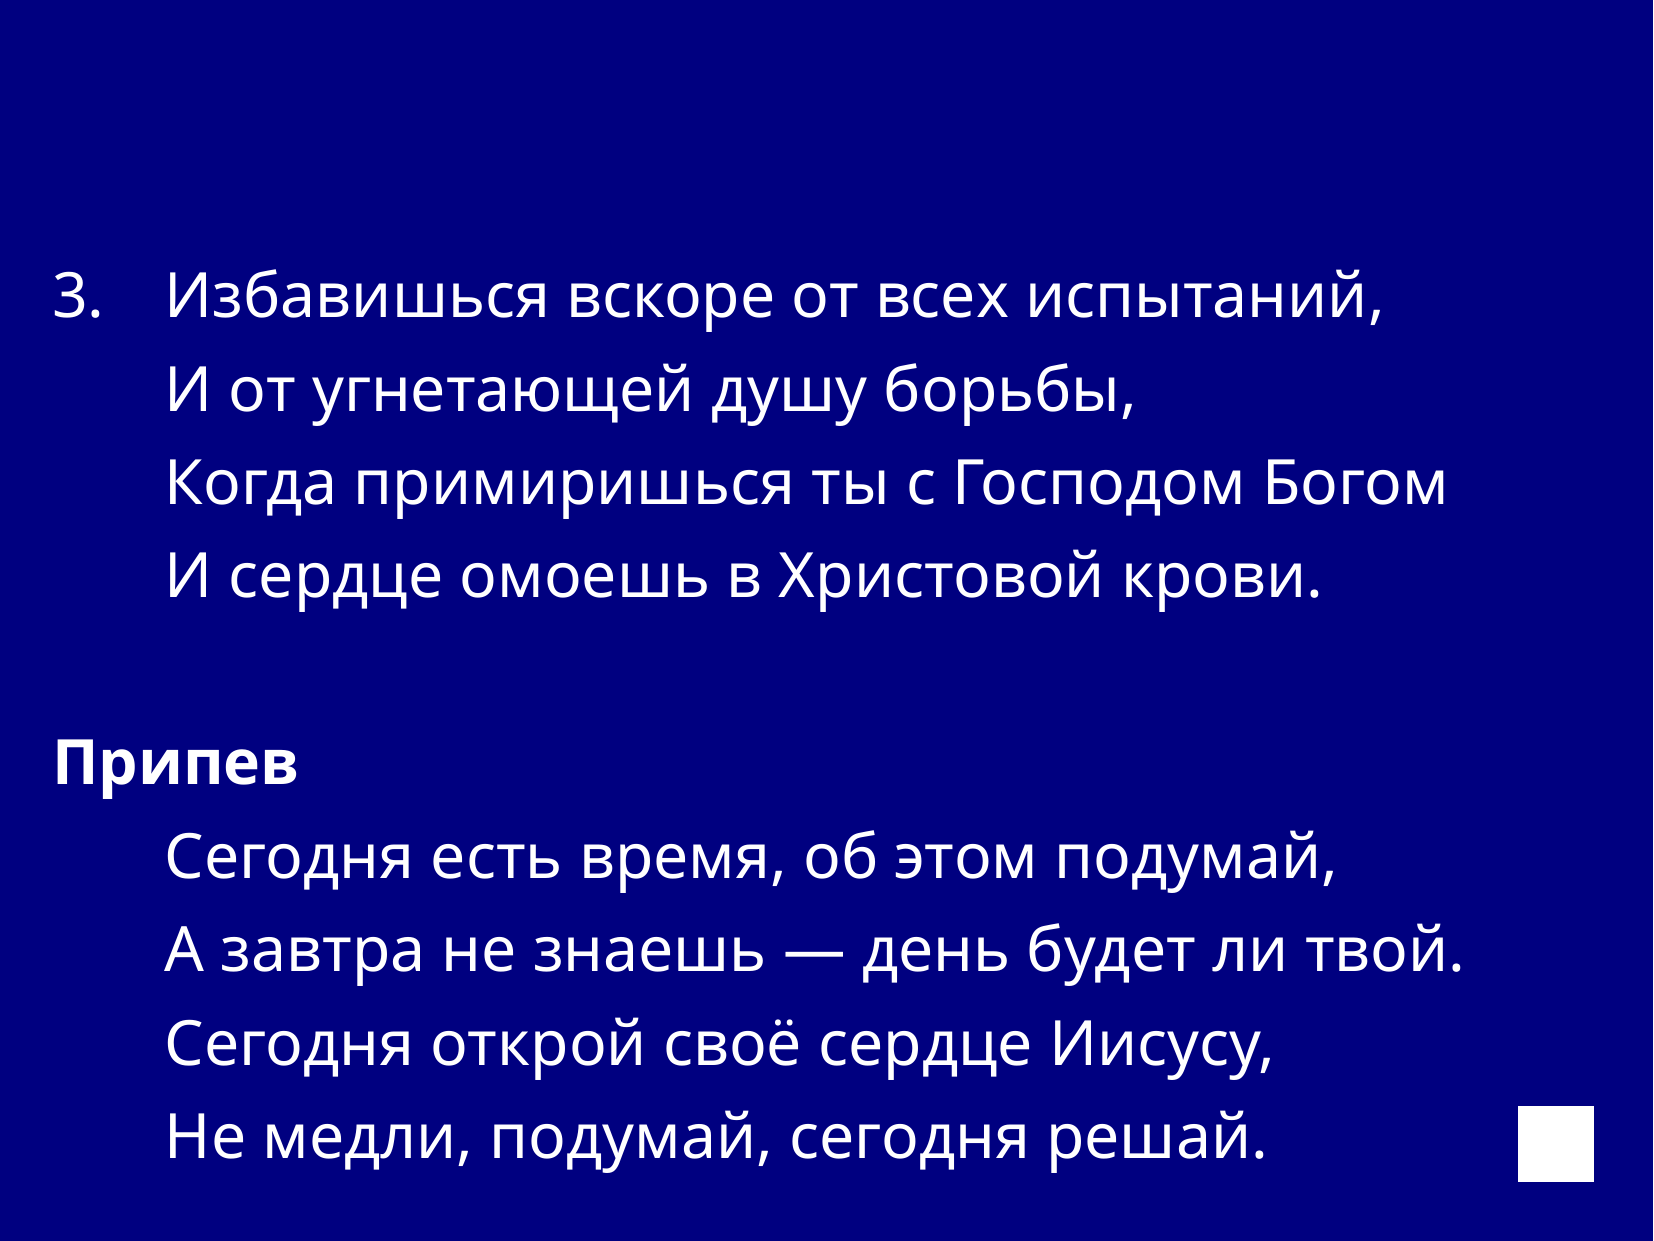

3.	Избавишься вскоре от всех испытаний,
	И от угнетающей душу борьбы,
	Когда примиришься ты с Господом Богом
	И сердце омоешь в Христовой крови.
Припев
	Сегодня есть время, об этом подумай,
	А завтра не знаешь ― день будет ли твой.
	Сегодня открой своё сердце Иисусу,
	Не медли, подумай, сегодня решай.